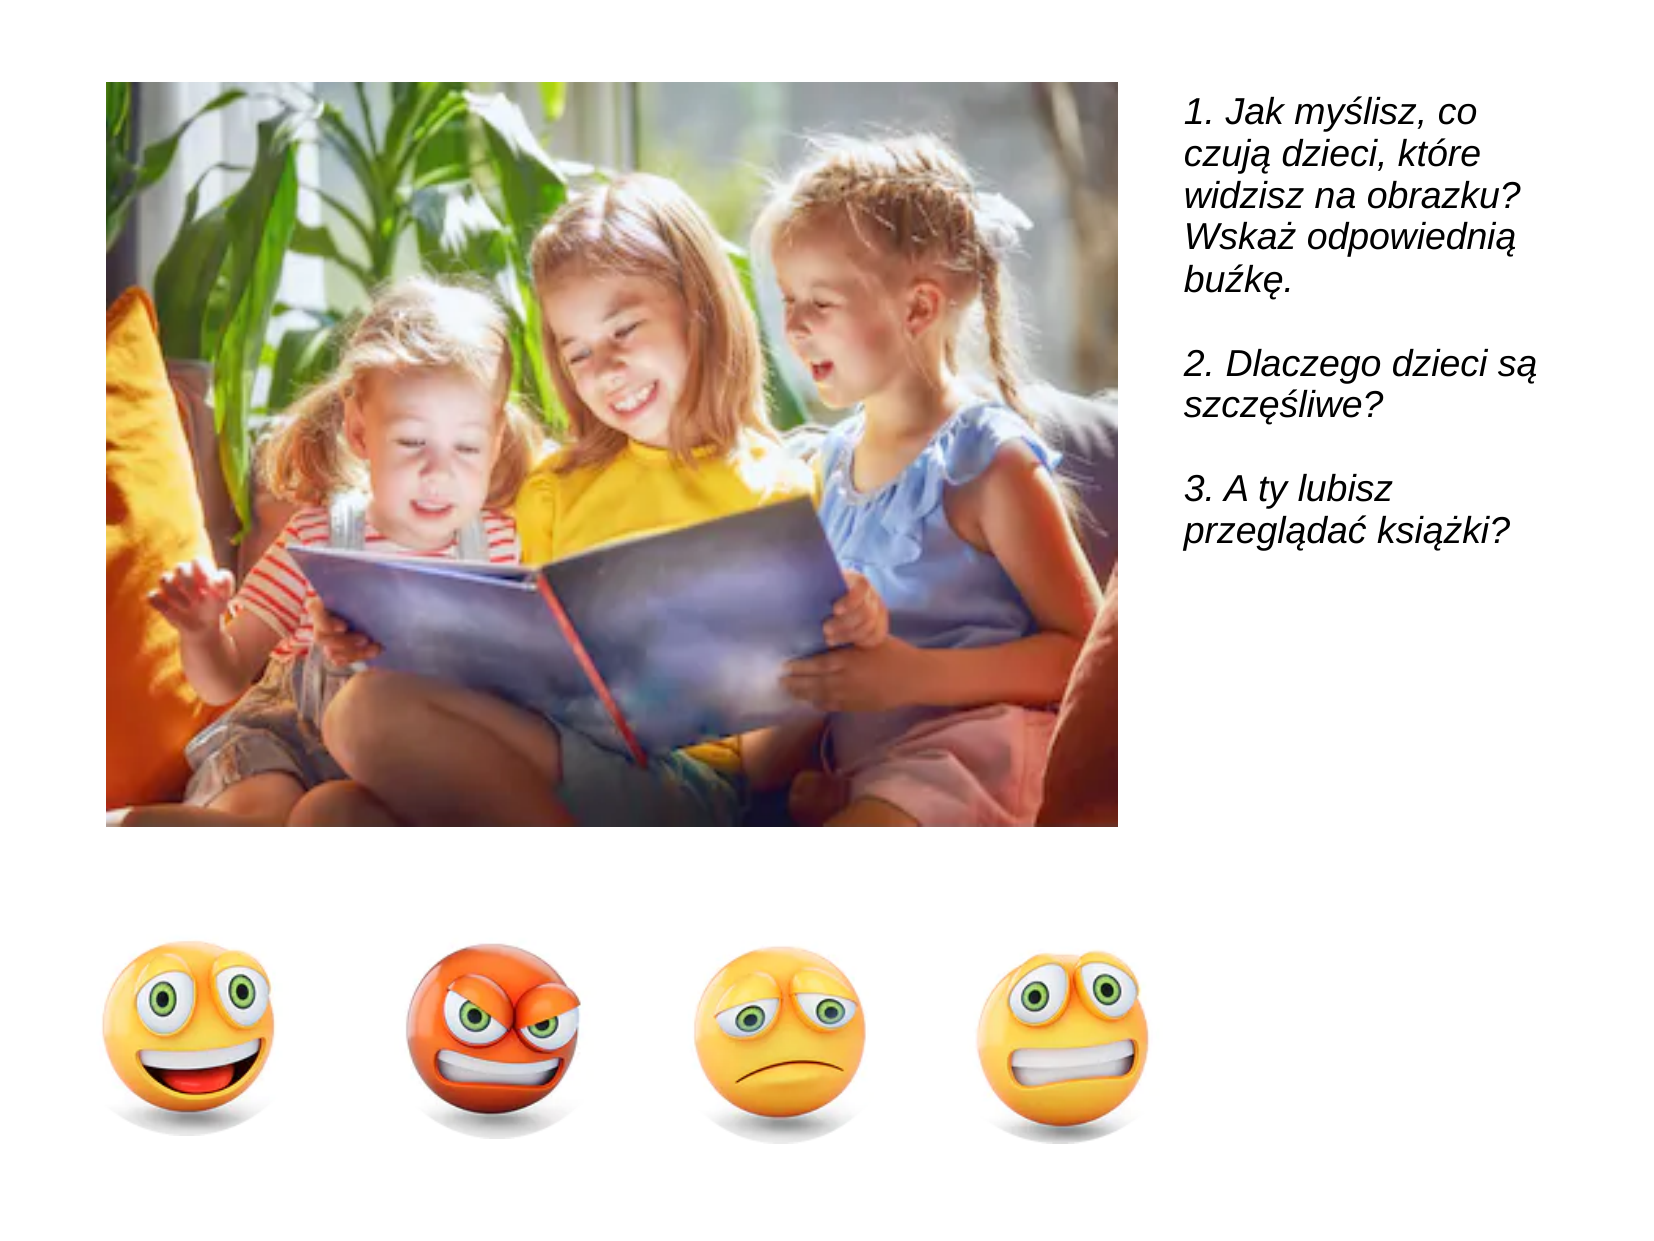

1. Jak myślisz, co czują dzieci, które widzisz na obrazku? Wskaż odpowiednią buźkę.
2. Dlaczego dzieci są szczęśliwe?
3. A ty lubisz przeglądać książki?